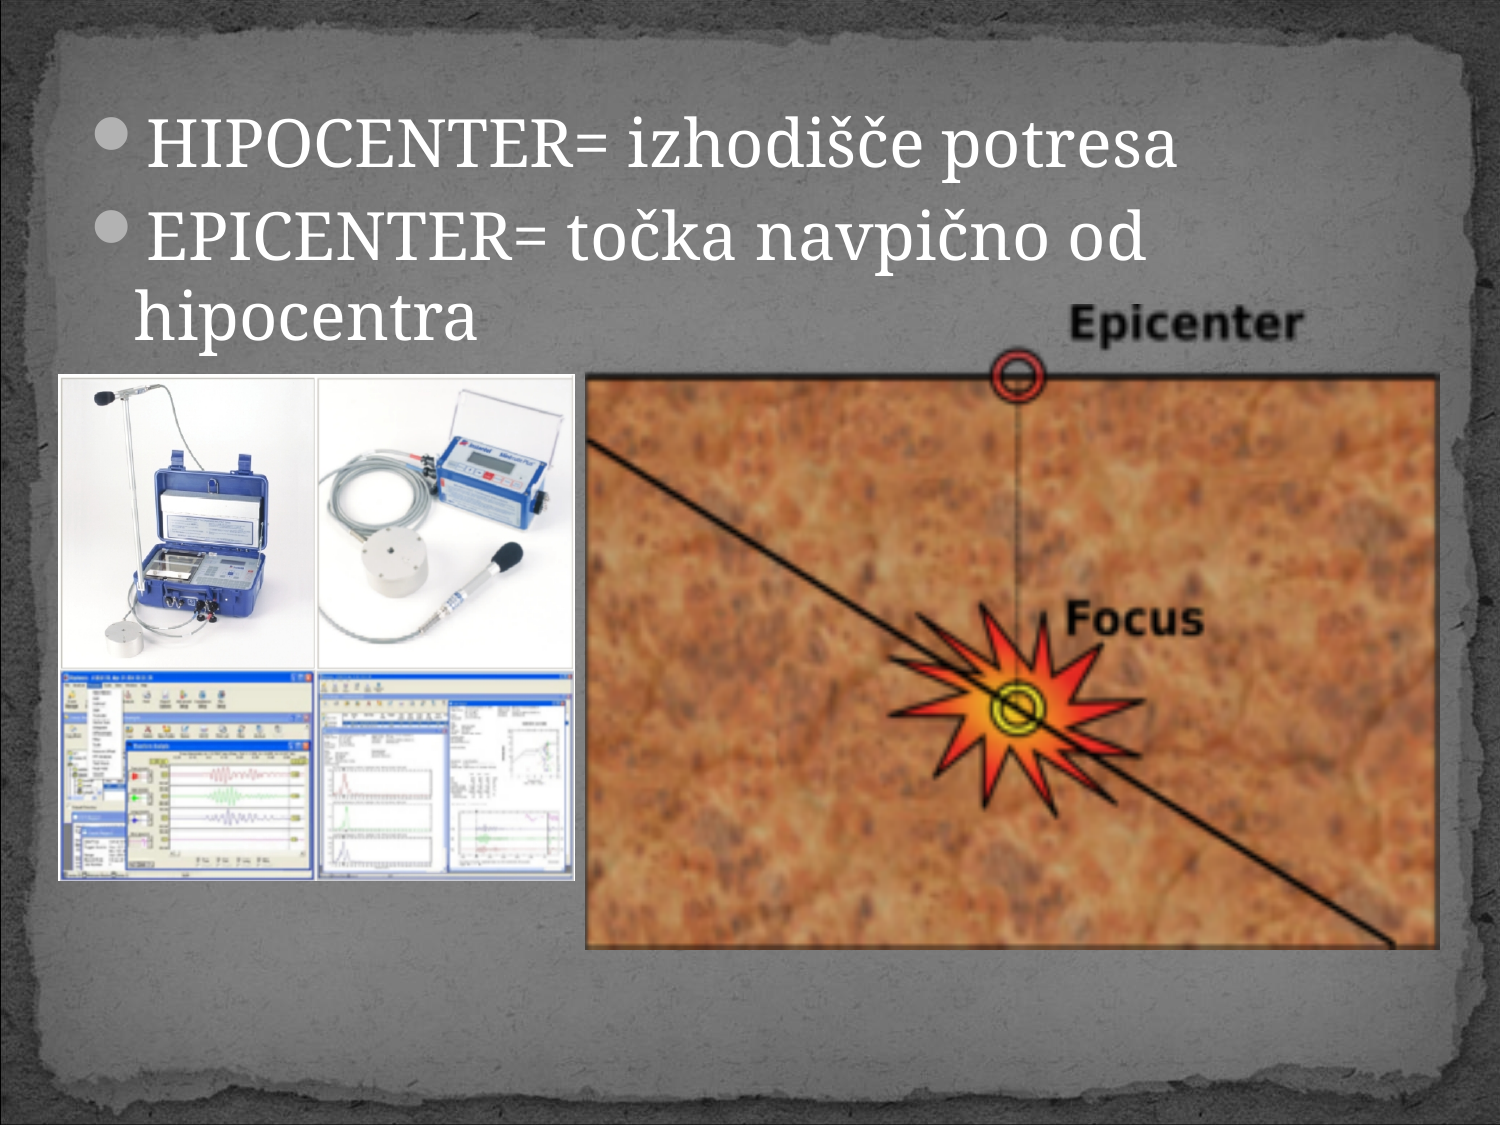

# HIPOCENTER= izhodišče potresa
EPICENTER= točka navpično od hipocentra